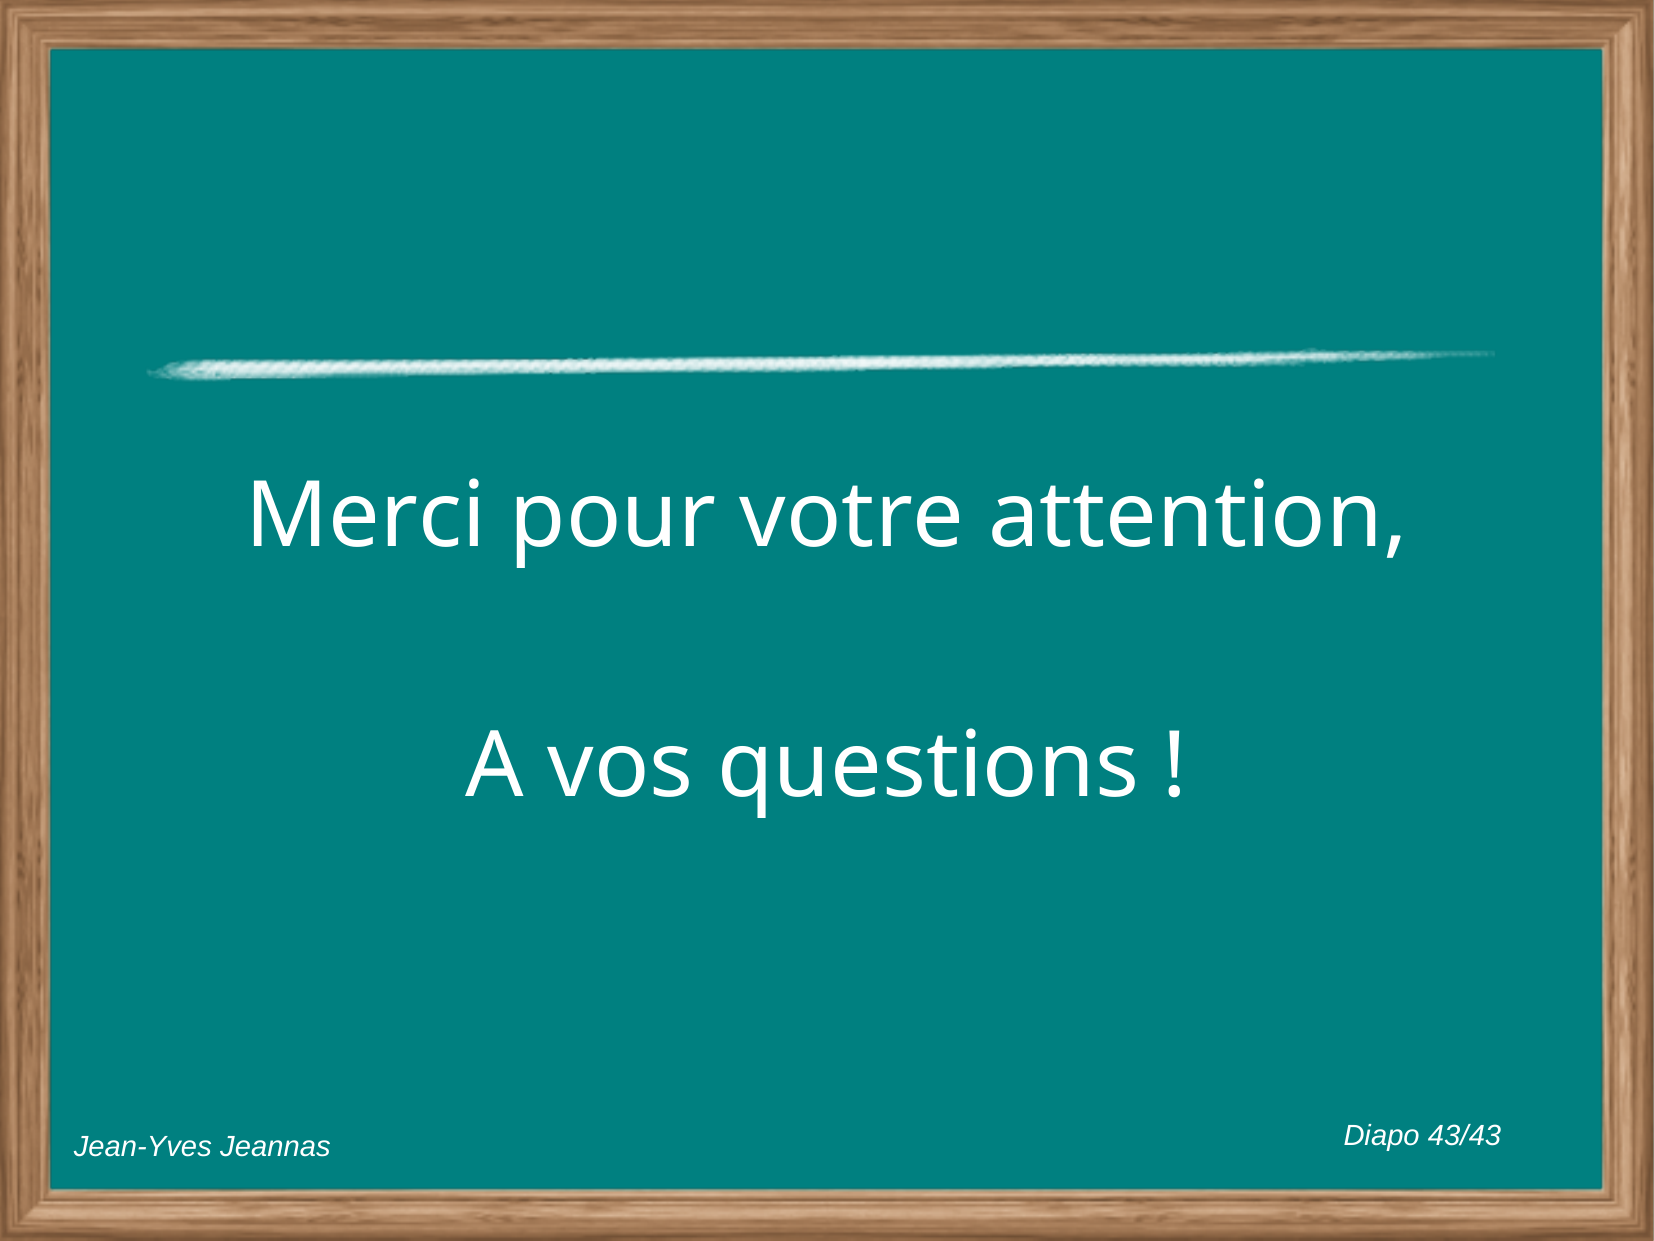

# Merci pour votre attention,
A vos questions !